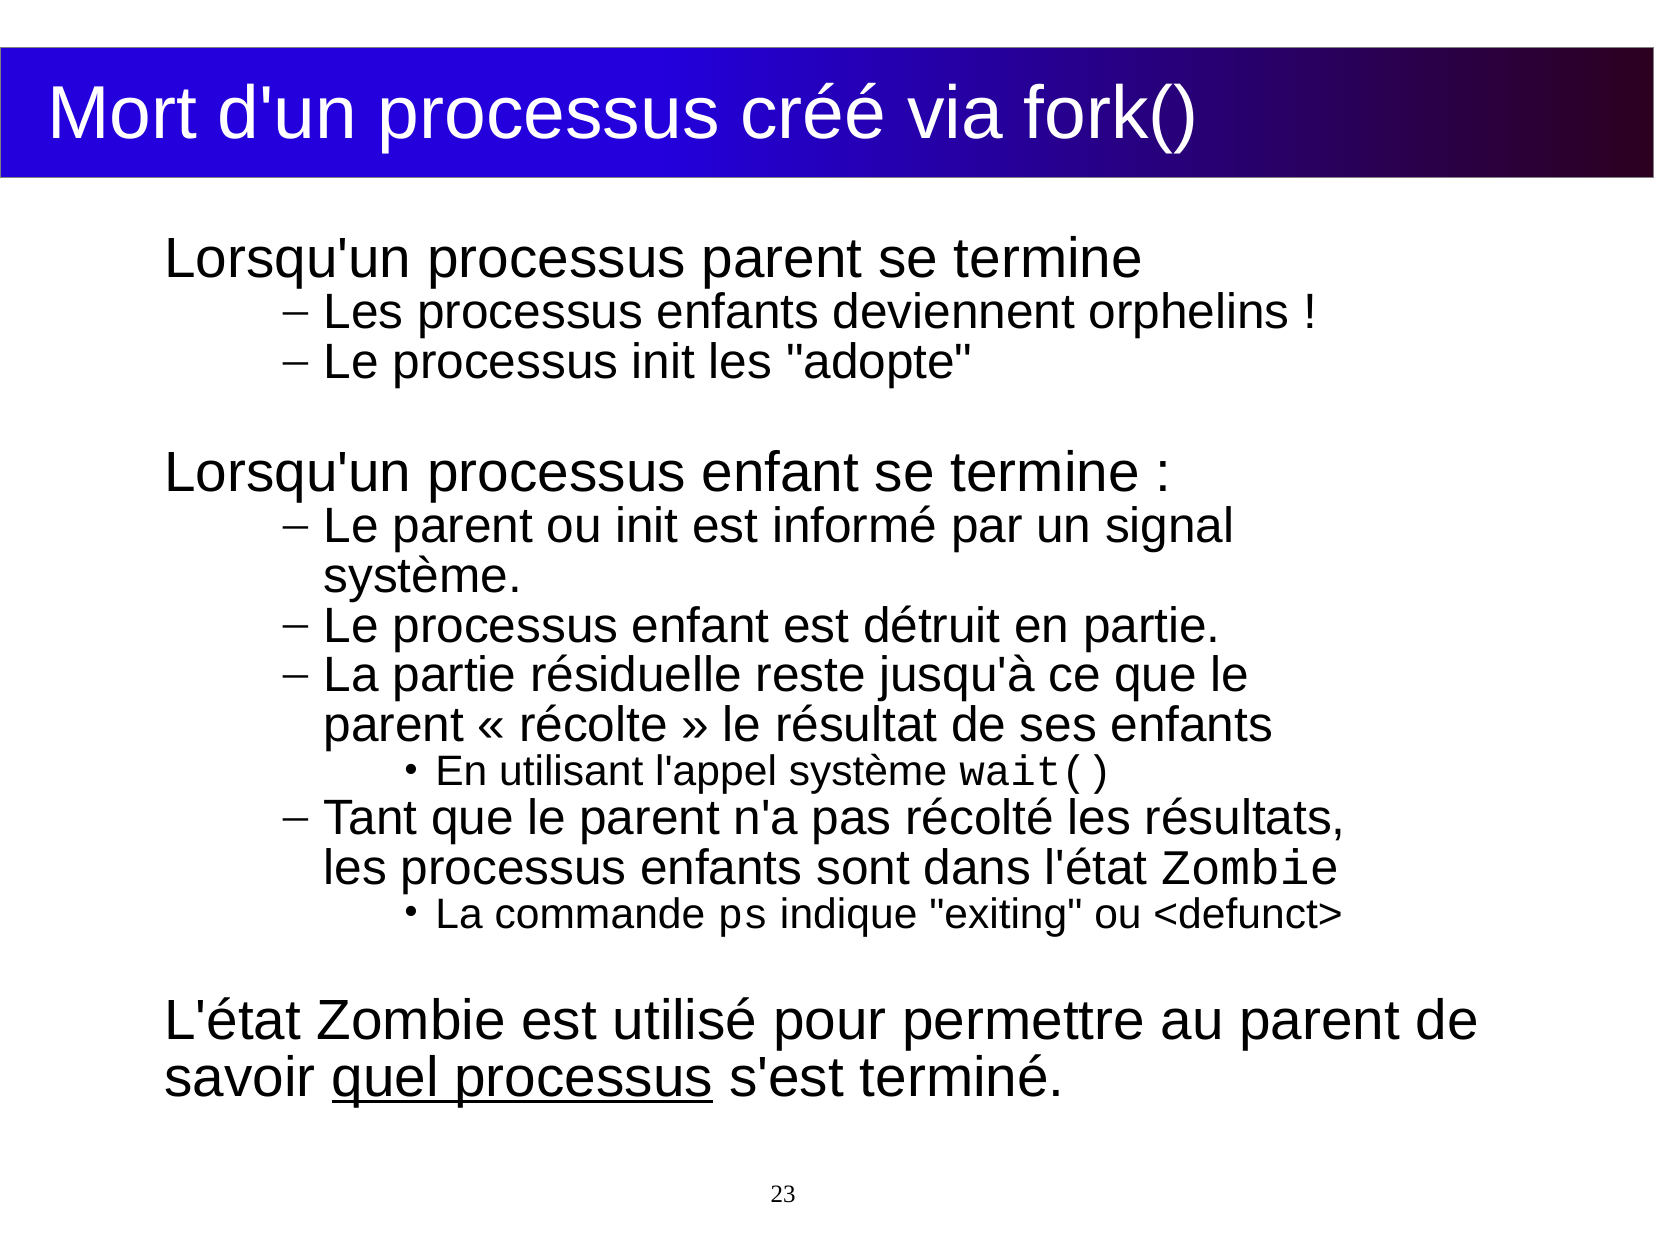

# Mort d'un processus créé via fork()
Lorsqu'un processus parent se termine
Les processus enfants deviennent orphelins !
Le processus init les "adopte"
Lorsqu'un processus enfant se termine :
Le parent ou init est informé par un signal
système.
Le processus enfant est détruit en partie.
La partie résiduelle reste jusqu'à ce que le
parent « récolte » le résultat de ses enfants
En utilisant l'appel système wait()
Tant que le parent n'a pas récolté les résultats,
les processus enfants sont dans l'état Zombie
La commande ps indique "exiting" ou <defunct>
L'état Zombie est utilisé pour permettre au parent de
savoir quel processus s'est terminé.